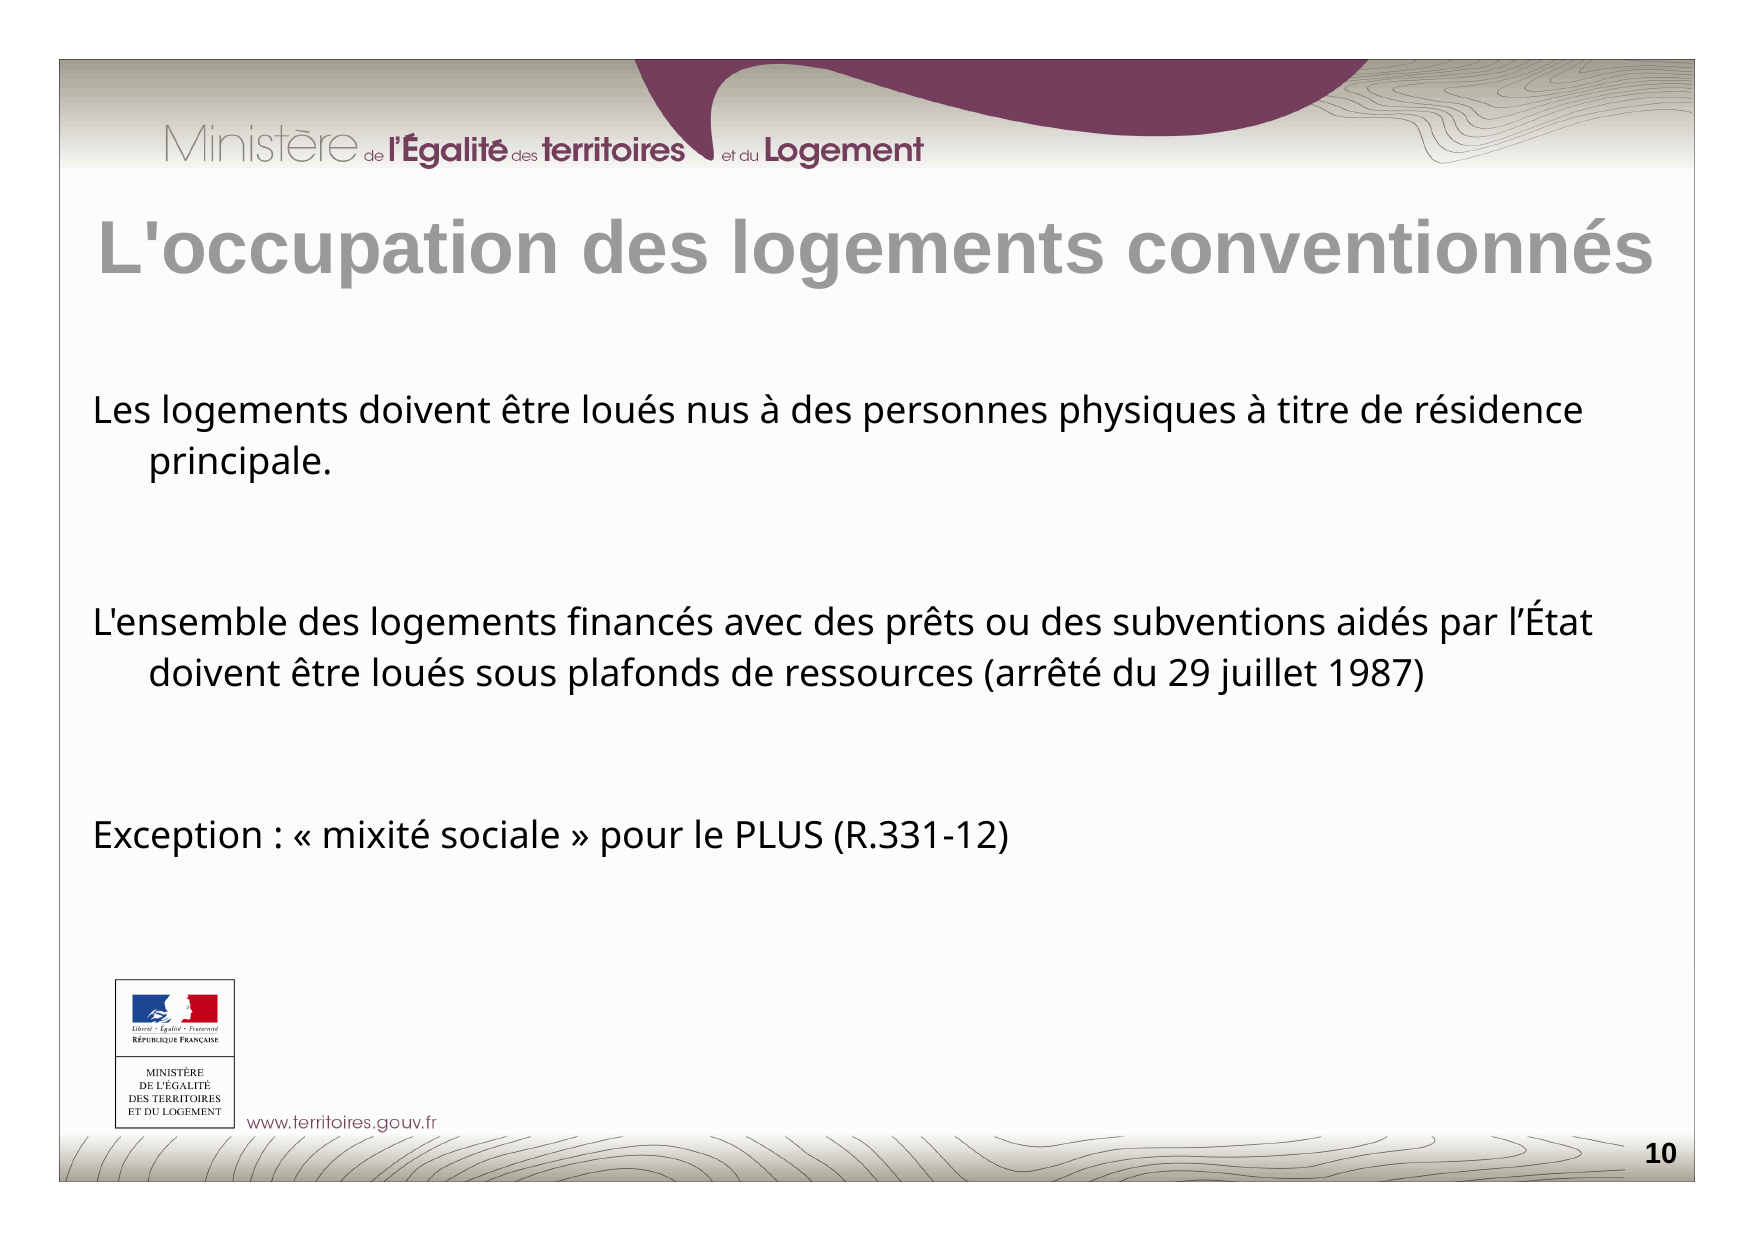

# L'occupation des logements conventionnés
Les logements doivent être loués nus à des personnes physiques à titre de résidence principale.
L'ensemble des logements financés avec des prêts ou des subventions aidés par l’État doivent être loués sous plafonds de ressources (arrêté du 29 juillet 1987)
Exception : « mixité sociale » pour le PLUS (R.331-12)